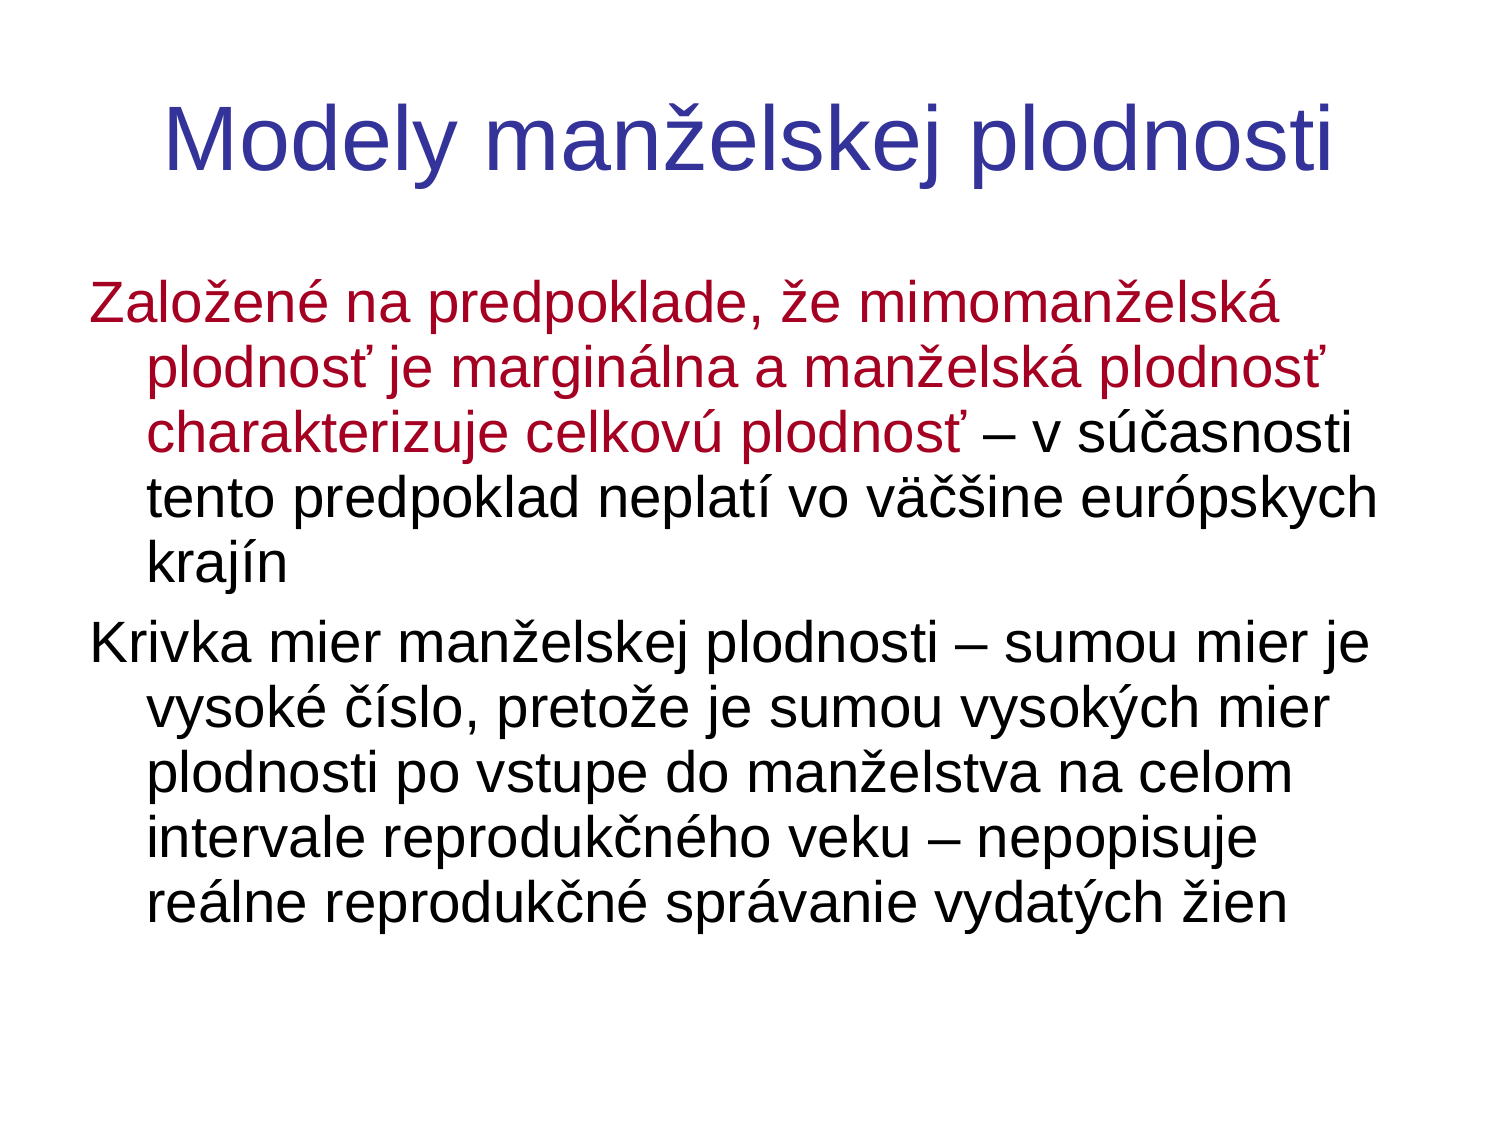

# Modely manželskej plodnosti
Založené na predpoklade, že mimomanželská plodnosť je marginálna a manželská plodnosť charakterizuje celkovú plodnosť – v súčasnosti tento predpoklad neplatí vo väčšine európskych krajín
Krivka mier manželskej plodnosti – sumou mier je vysoké číslo, pretože je sumou vysokých mier plodnosti po vstupe do manželstva na celom intervale reprodukčného veku – nepopisuje reálne reprodukčné správanie vydatých žien